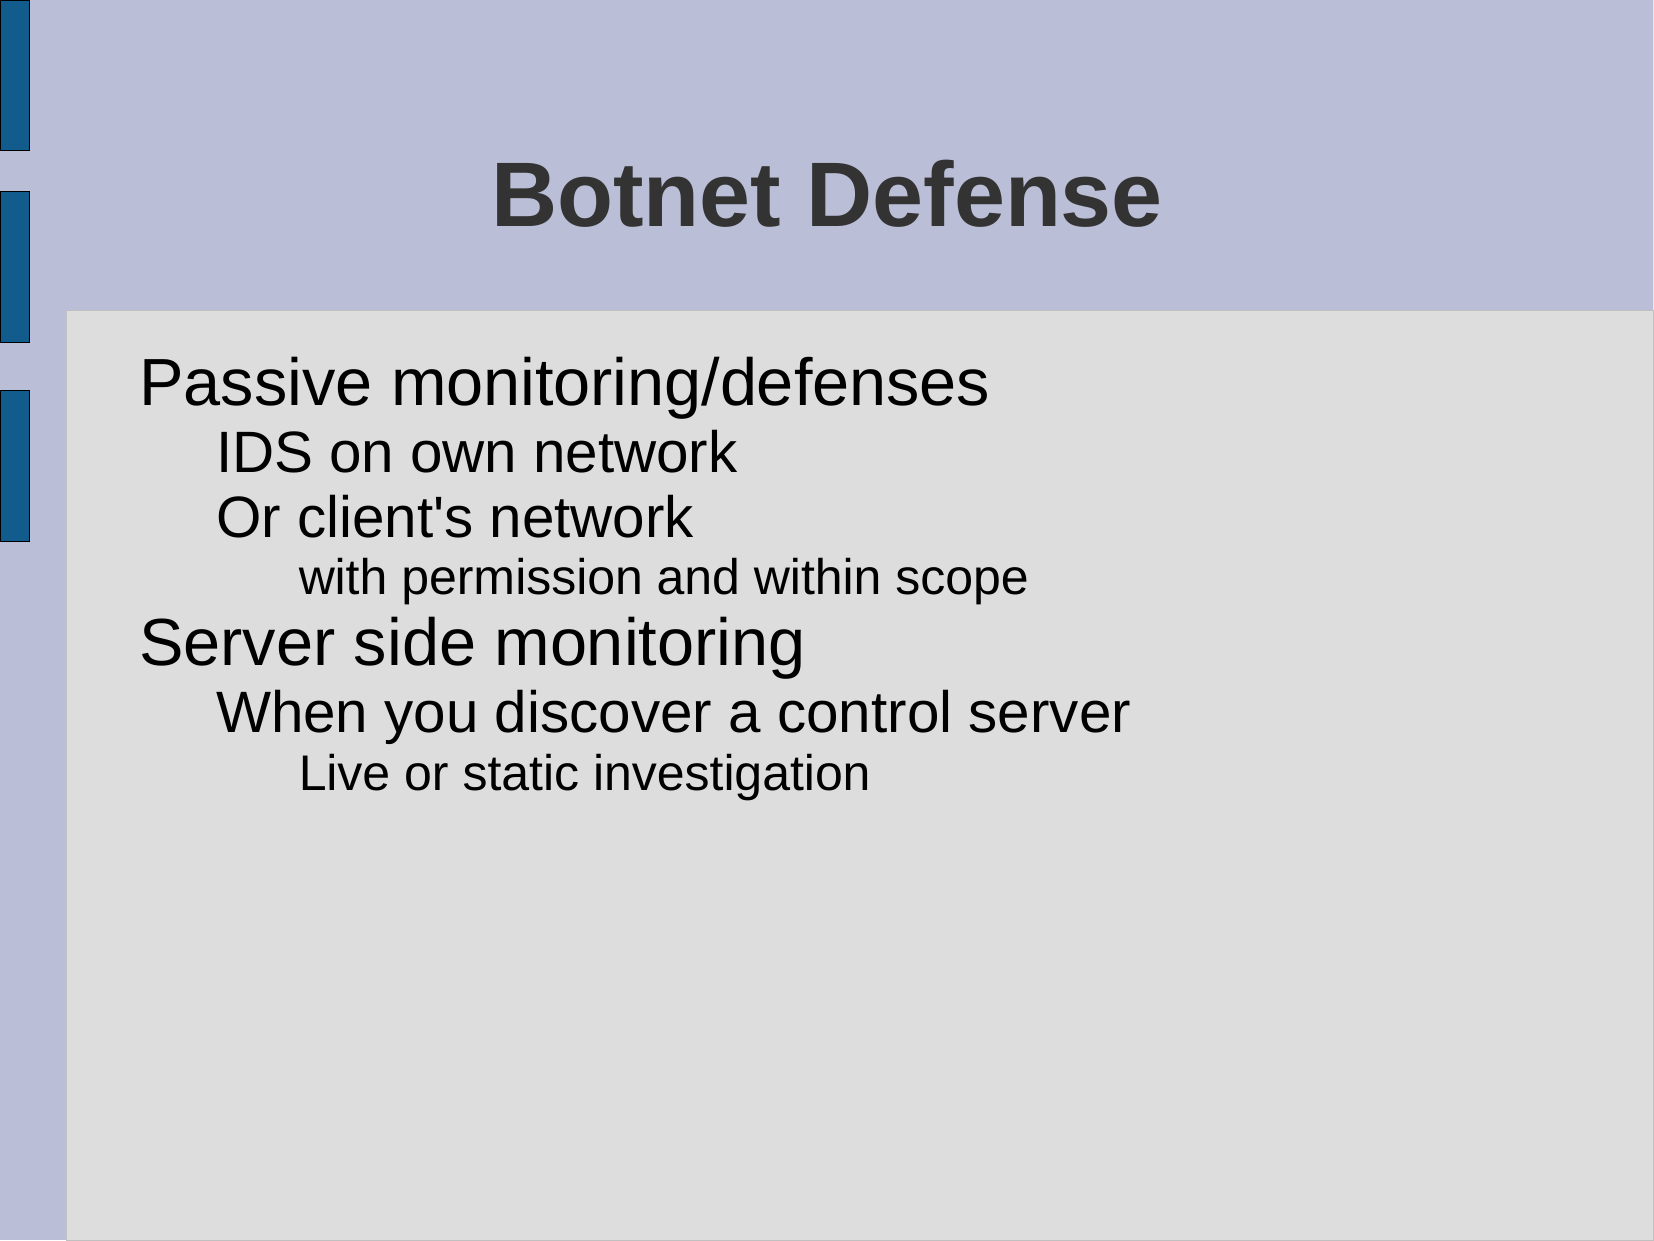

# Botnet Defense
Passive monitoring/defenses
IDS on own network
Or client's network
with permission and within scope
Server side monitoring
When you discover a control server
Live or static investigation